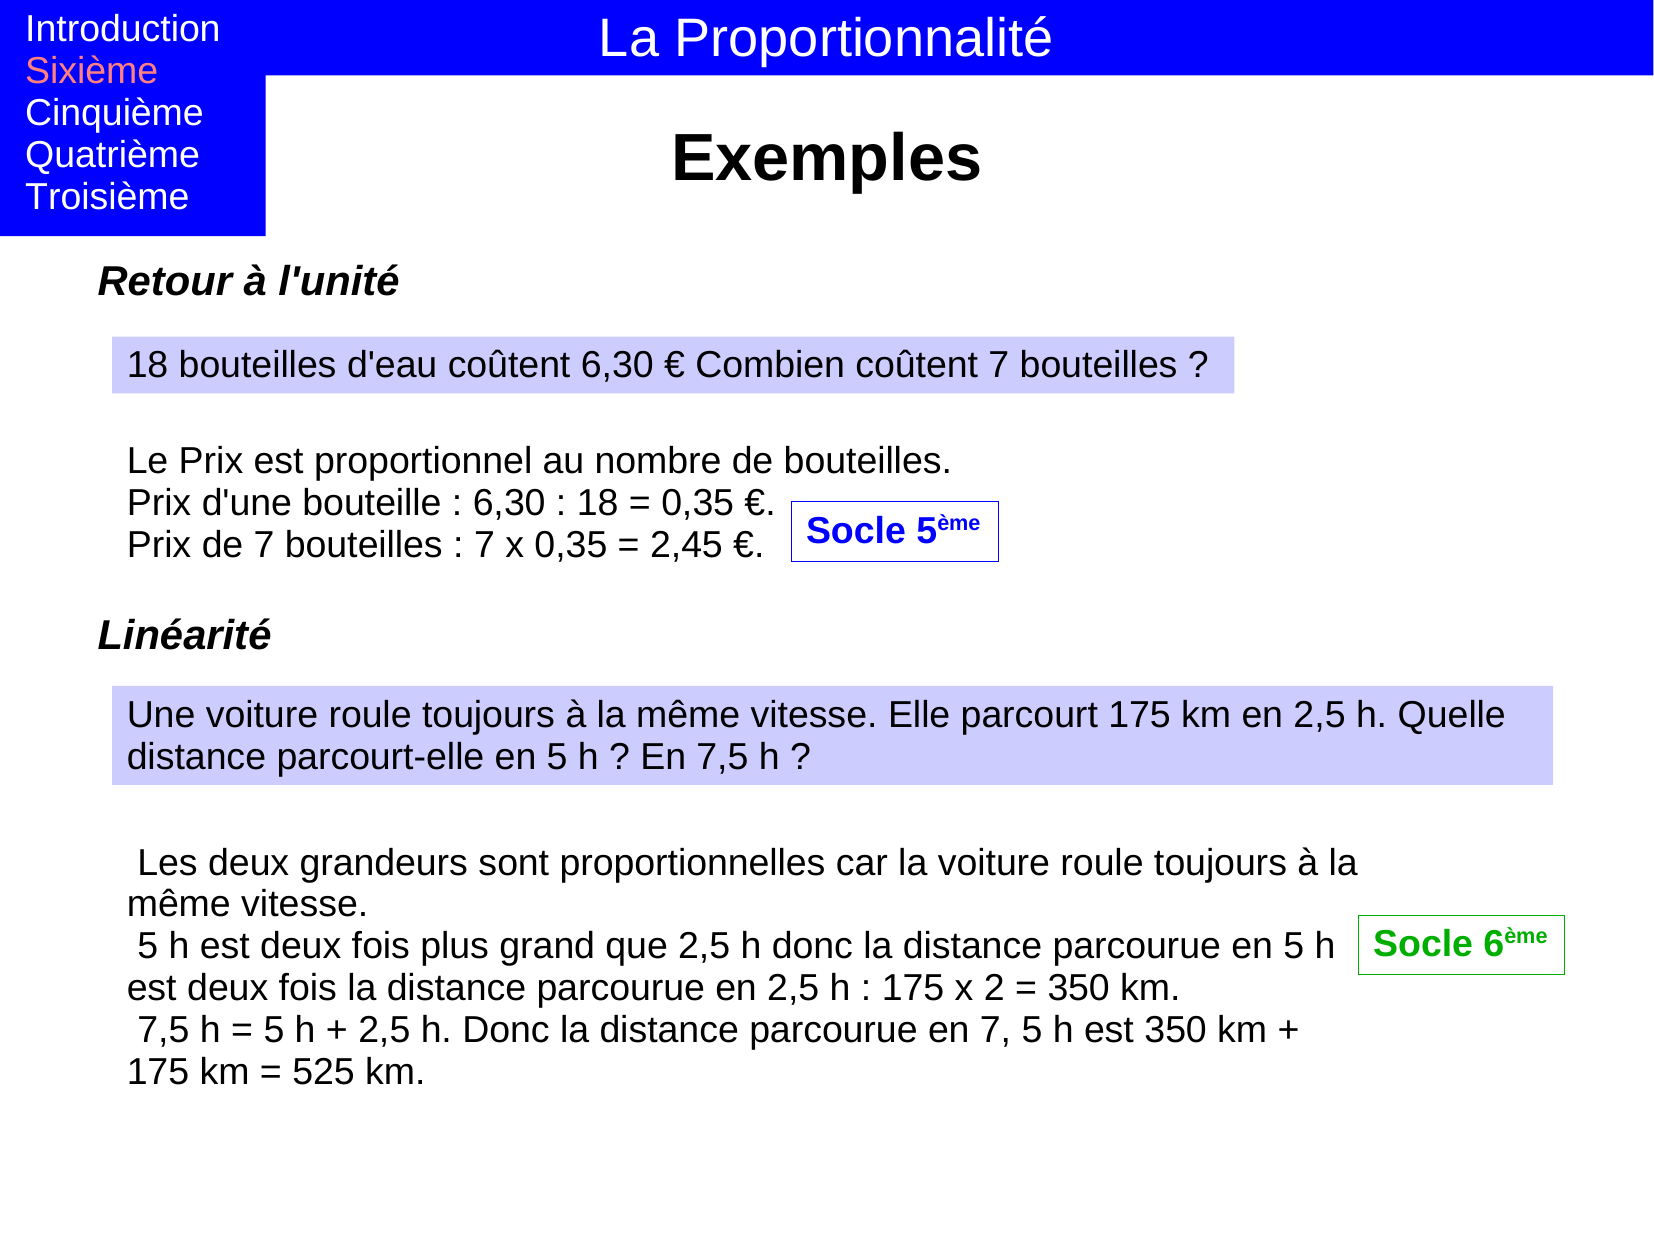

Introduction
 Sixième
 Cinquième
 Quatrième
 Troisième
La Proportionnalité
Exemples
Retour à l'unité
18 bouteilles d'eau coûtent 6,30 € Combien coûtent 7 bouteilles ?
Le Prix est proportionnel au nombre de bouteilles.
Prix d'une bouteille : 6,30 : 18 = 0,35 €.
Prix de 7 bouteilles : 7 x 0,35 = 2,45 €.
Socle 5ème
Linéarité
Une voiture roule toujours à la même vitesse. Elle parcourt 175 km en 2,5 h. Quelle distance parcourt-elle en 5 h ? En 7,5 h ?
 Les deux grandeurs sont proportionnelles car la voiture roule toujours à la même vitesse.
 5 h est deux fois plus grand que 2,5 h donc la distance parcourue en 5 h est deux fois la distance parcourue en 2,5 h : 175 x 2 = 350 km.
 7,5 h = 5 h + 2,5 h. Donc la distance parcourue en 7, 5 h est 350 km + 175 km = 525 km.
Socle 6ème